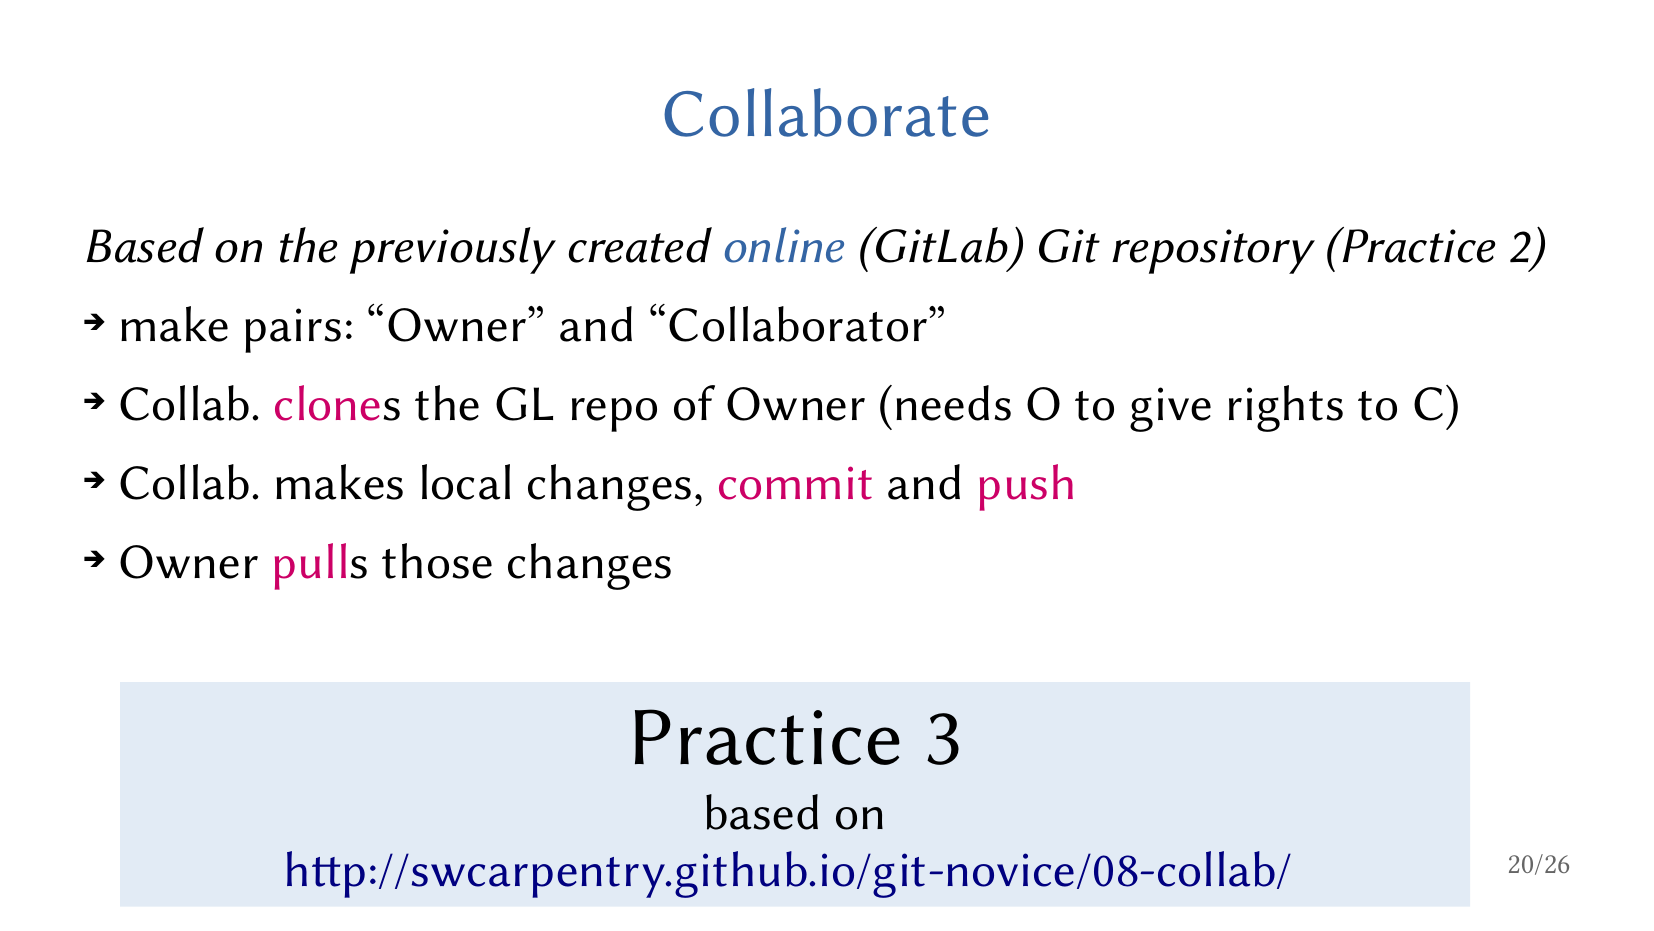

# Collaborate
Based on the previously created online (GitLab) Git repository (Practice 2)
make pairs: “Owner” and “Collaborator”
Collab. clones the GL repo of Owner (needs O to give rights to C)
Collab. makes local changes, commit and push
Owner pulls those changes
Practice 3
based on
http://swcarpentry.github.io/git-novice/08-collab/
20